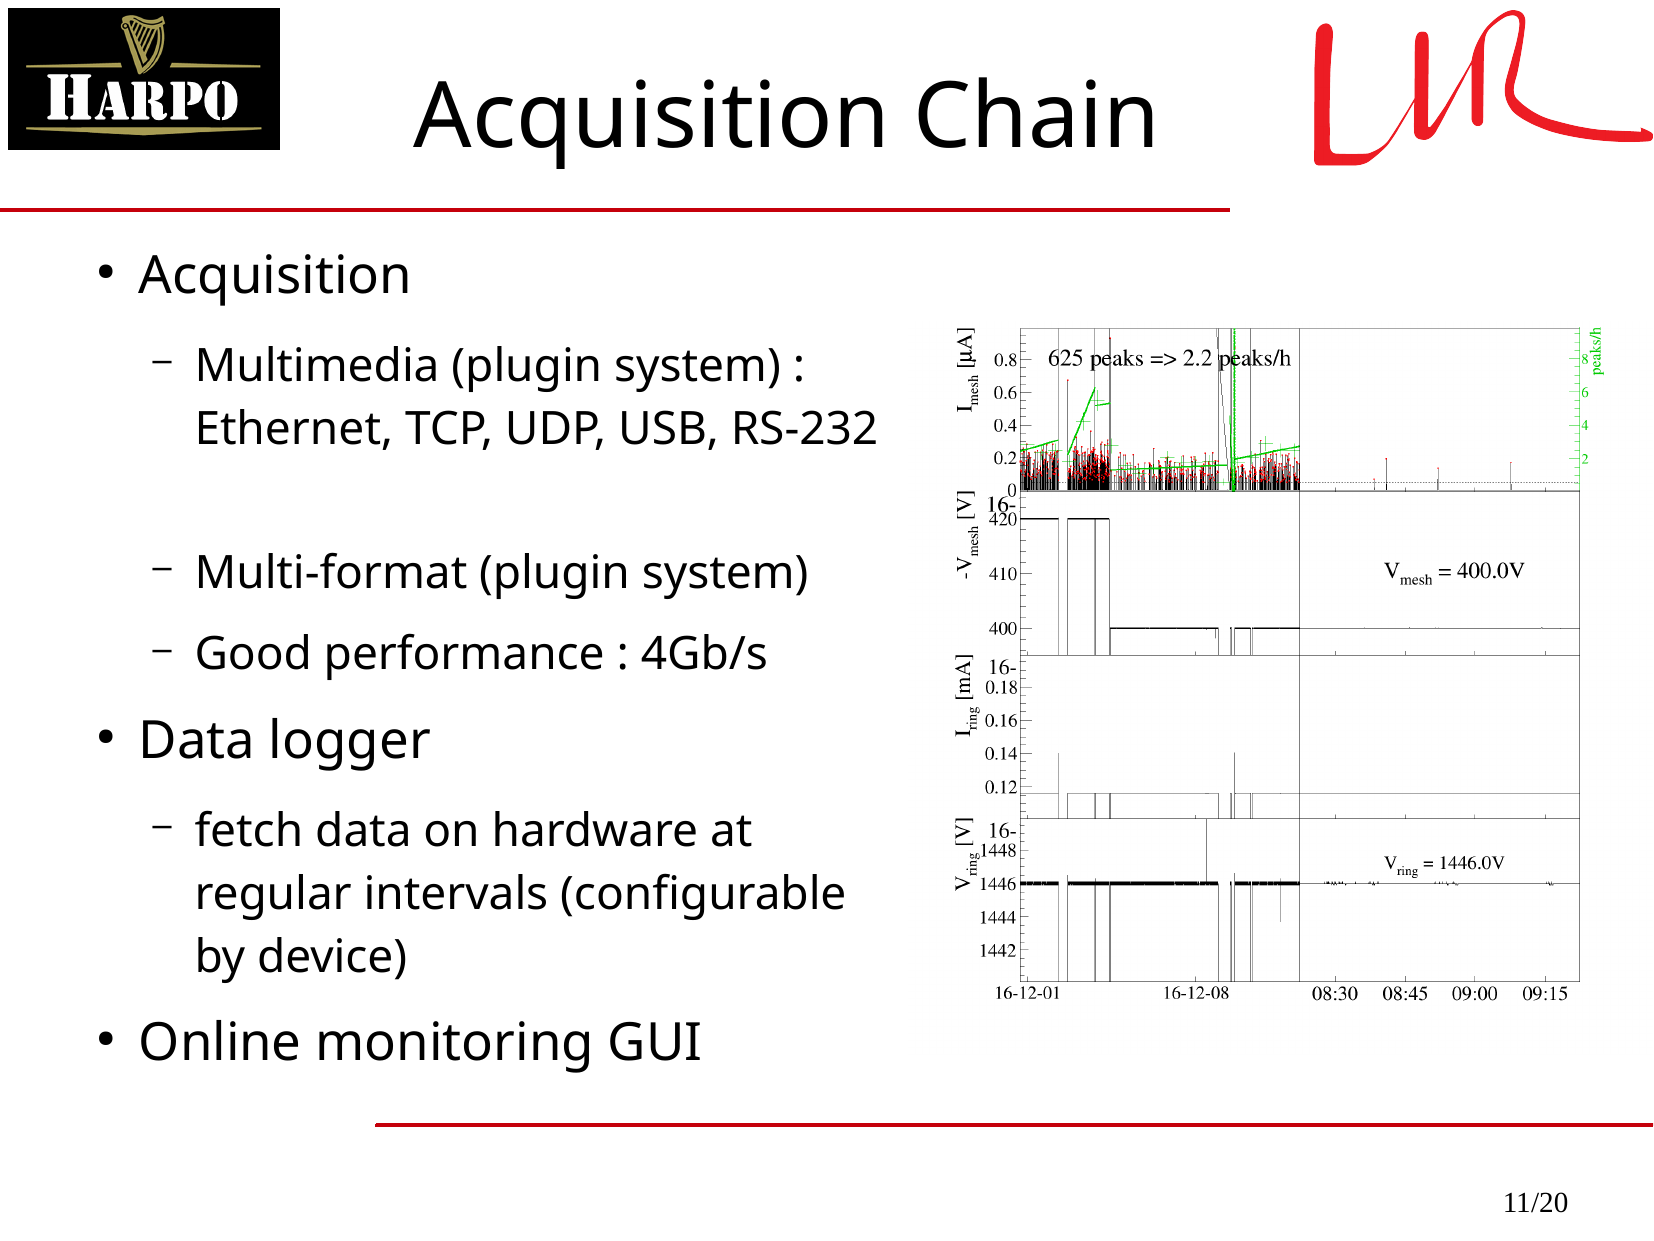

# Acquisition Chain
Acquisition
Multimedia (plugin system) : Ethernet, TCP, UDP, USB, RS-232
Multi-format (plugin system)
Good performance : 4Gb/s
Data logger
fetch data on hardware at regular intervals (configurable by device)
Online monitoring GUI
11